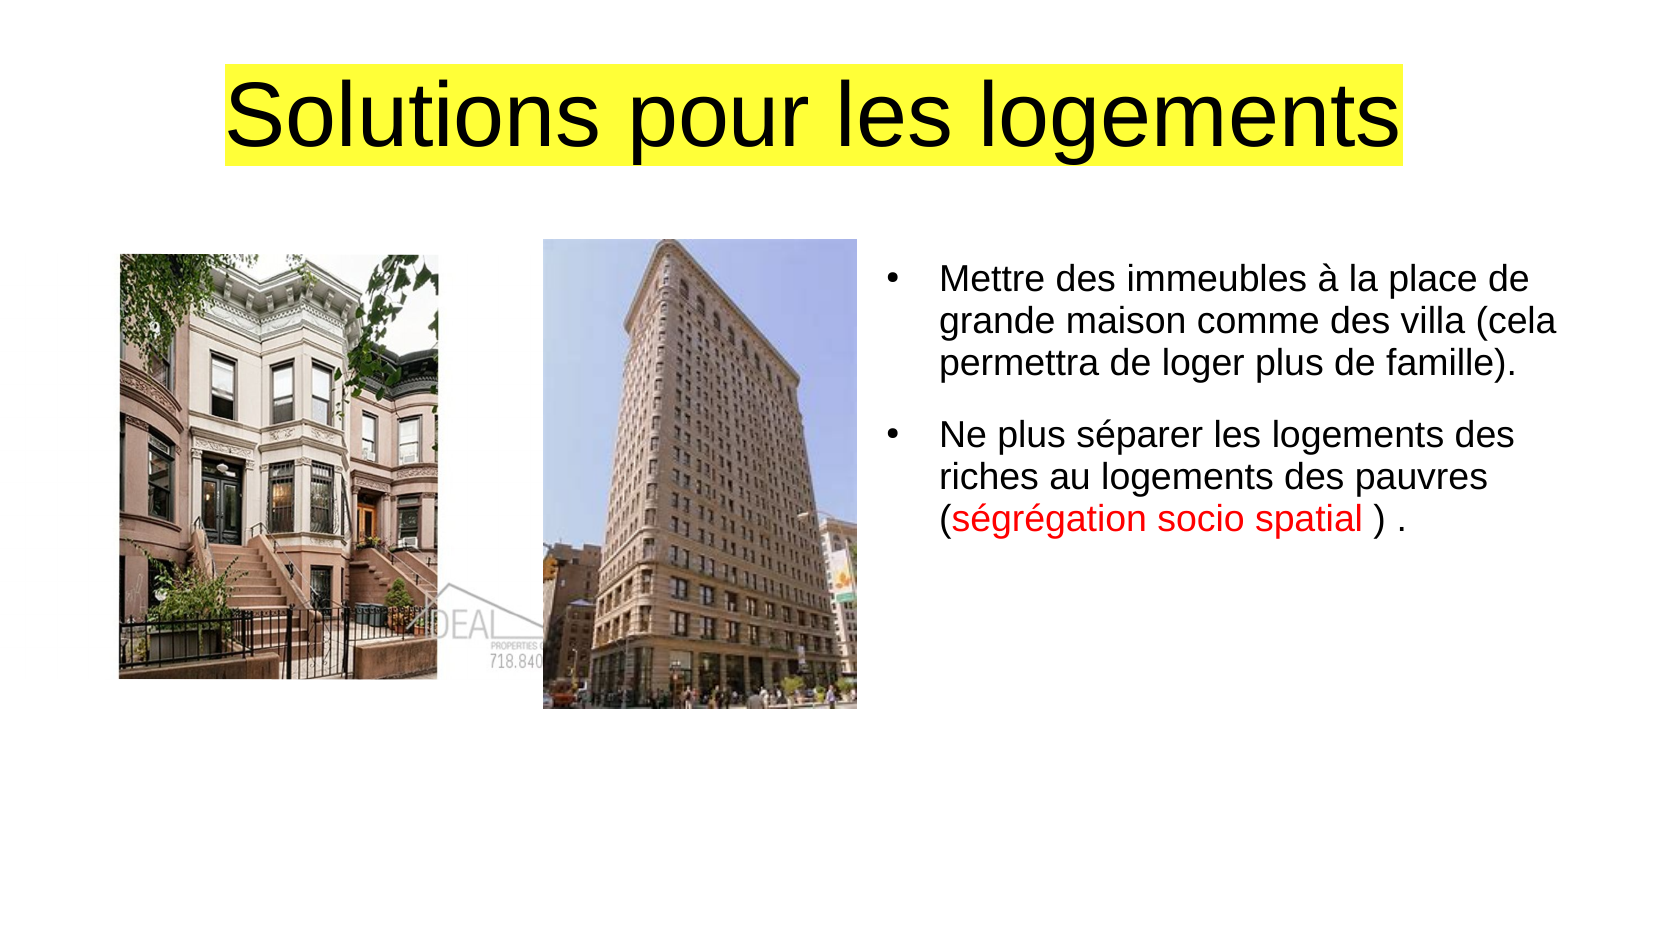

# Solutions pour les logements
Mettre des immeubles à la place de grande maison comme des villa (cela permettra de loger plus de famille).
Ne plus séparer les logements des riches au logements des pauvres (ségrégation socio spatial ) .